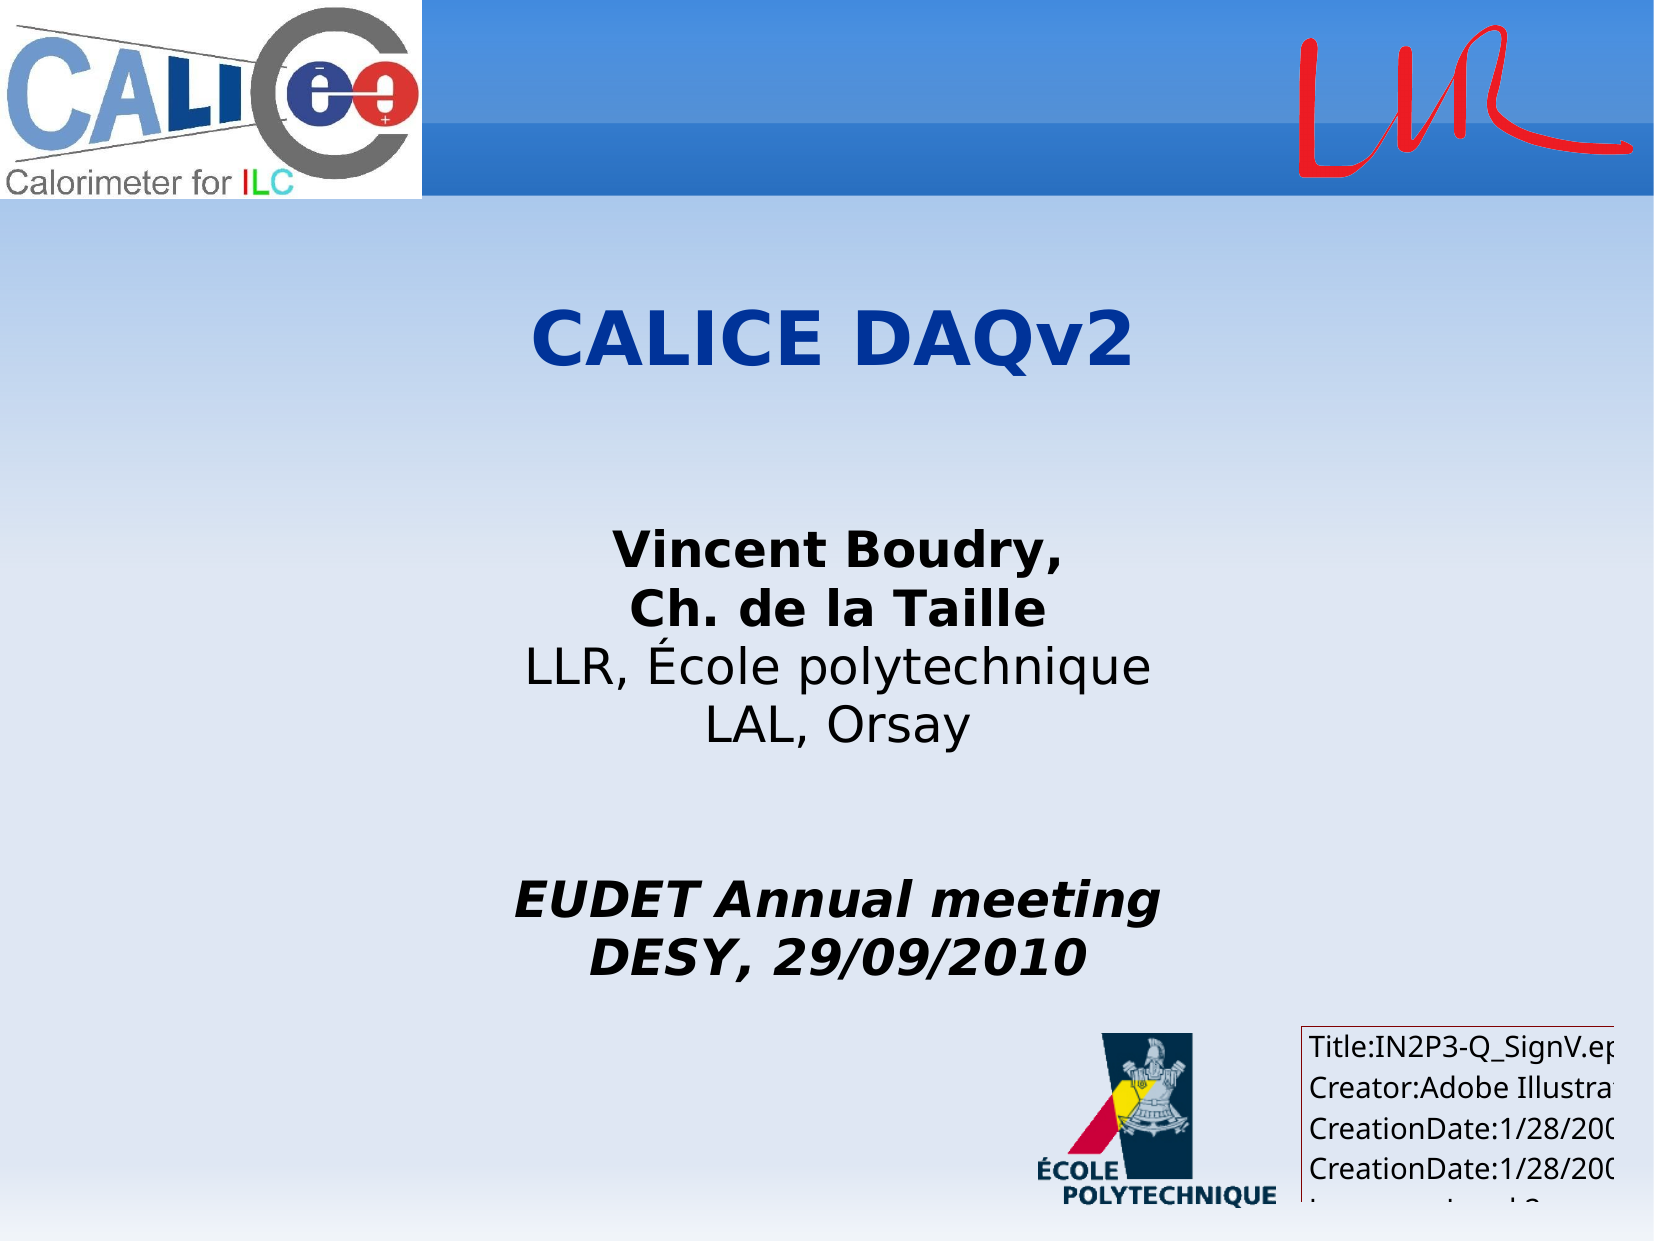

CALICE DAQv2
# Vincent Boudry,
Ch. de la Taille
LLR, École polytechnique
LAL, Orsay
EUDET Annual meeting
DESY, 29/09/2010